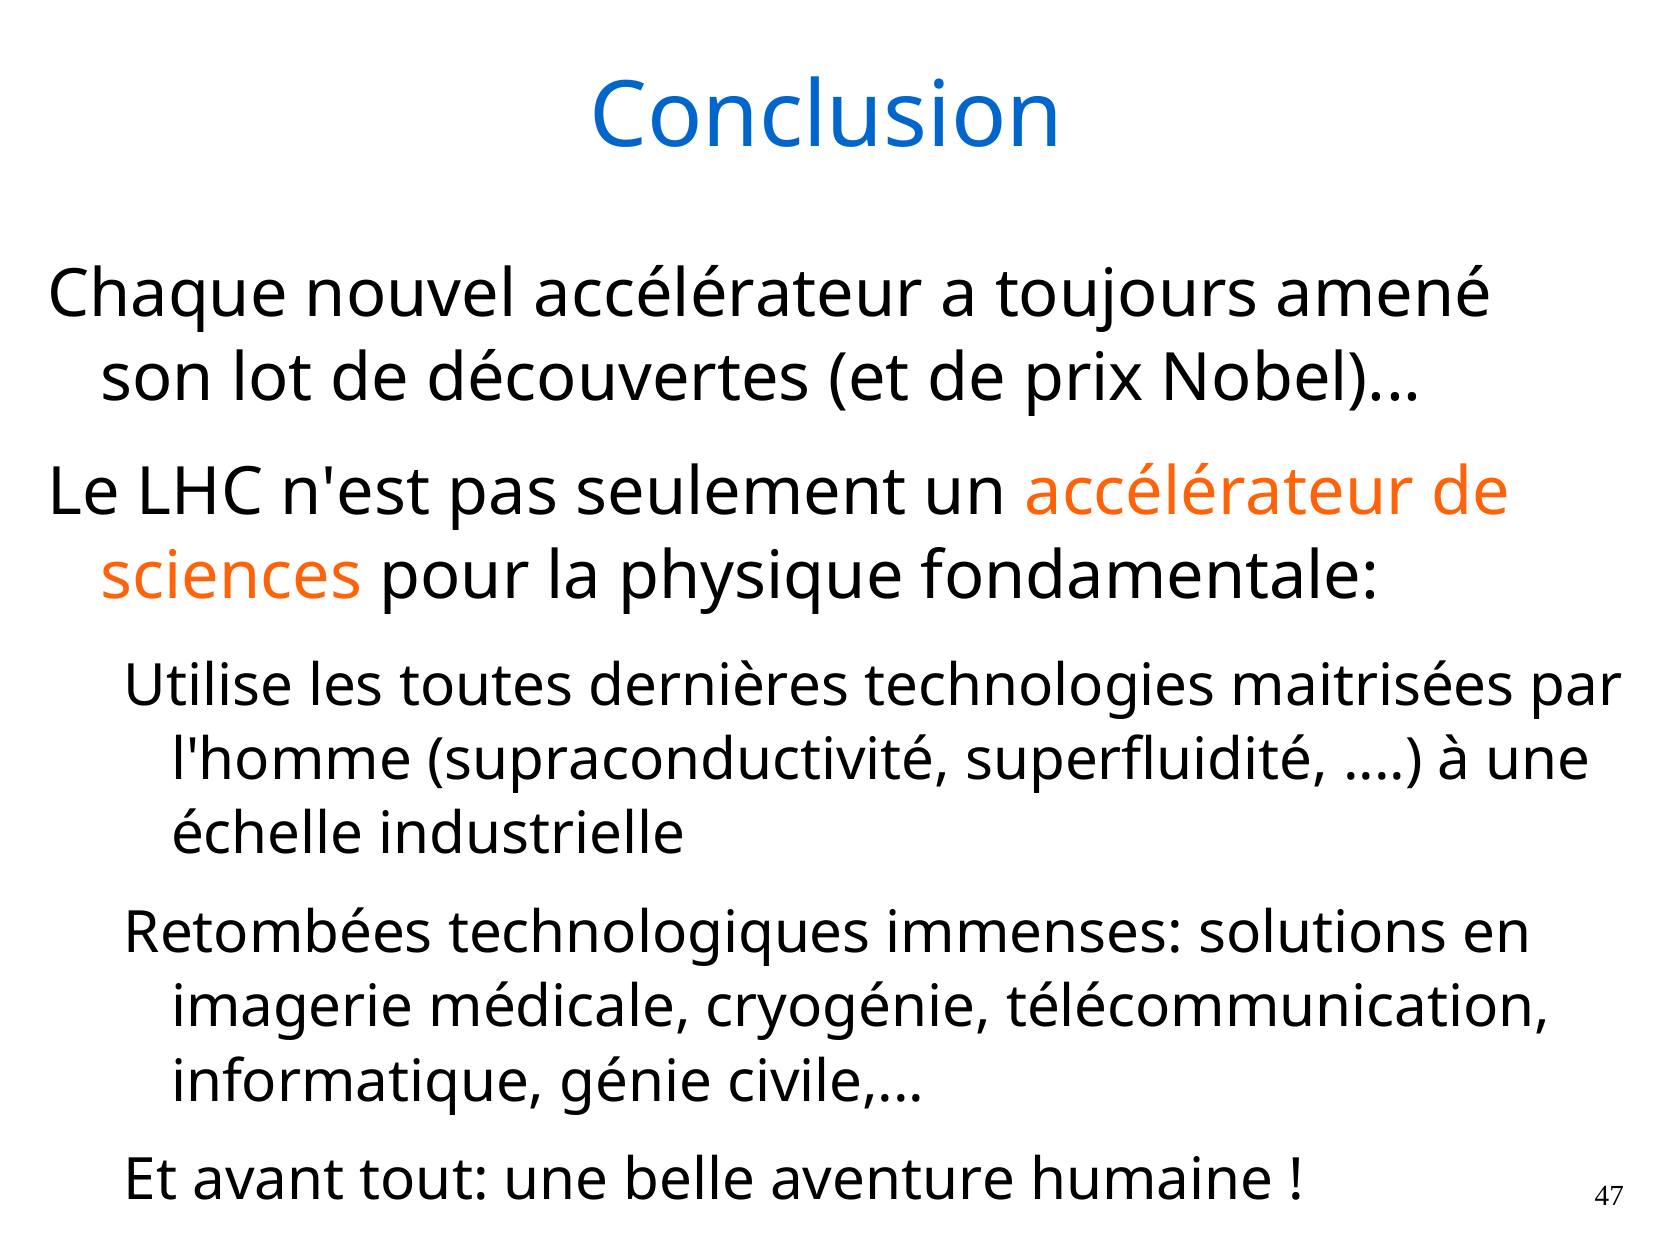

# Conclusion
Chaque nouvel accélérateur a toujours amené son lot de découvertes (et de prix Nobel)...
Le LHC n'est pas seulement un accélérateur de sciences pour la physique fondamentale:
Utilise les toutes dernières technologies maitrisées par l'homme (supraconductivité, superfluidité, ....) à une échelle industrielle
Retombées technologiques immenses: solutions en imagerie médicale, cryogénie, télécommunication, informatique, génie civile,...
Et avant tout: une belle aventure humaine !
47